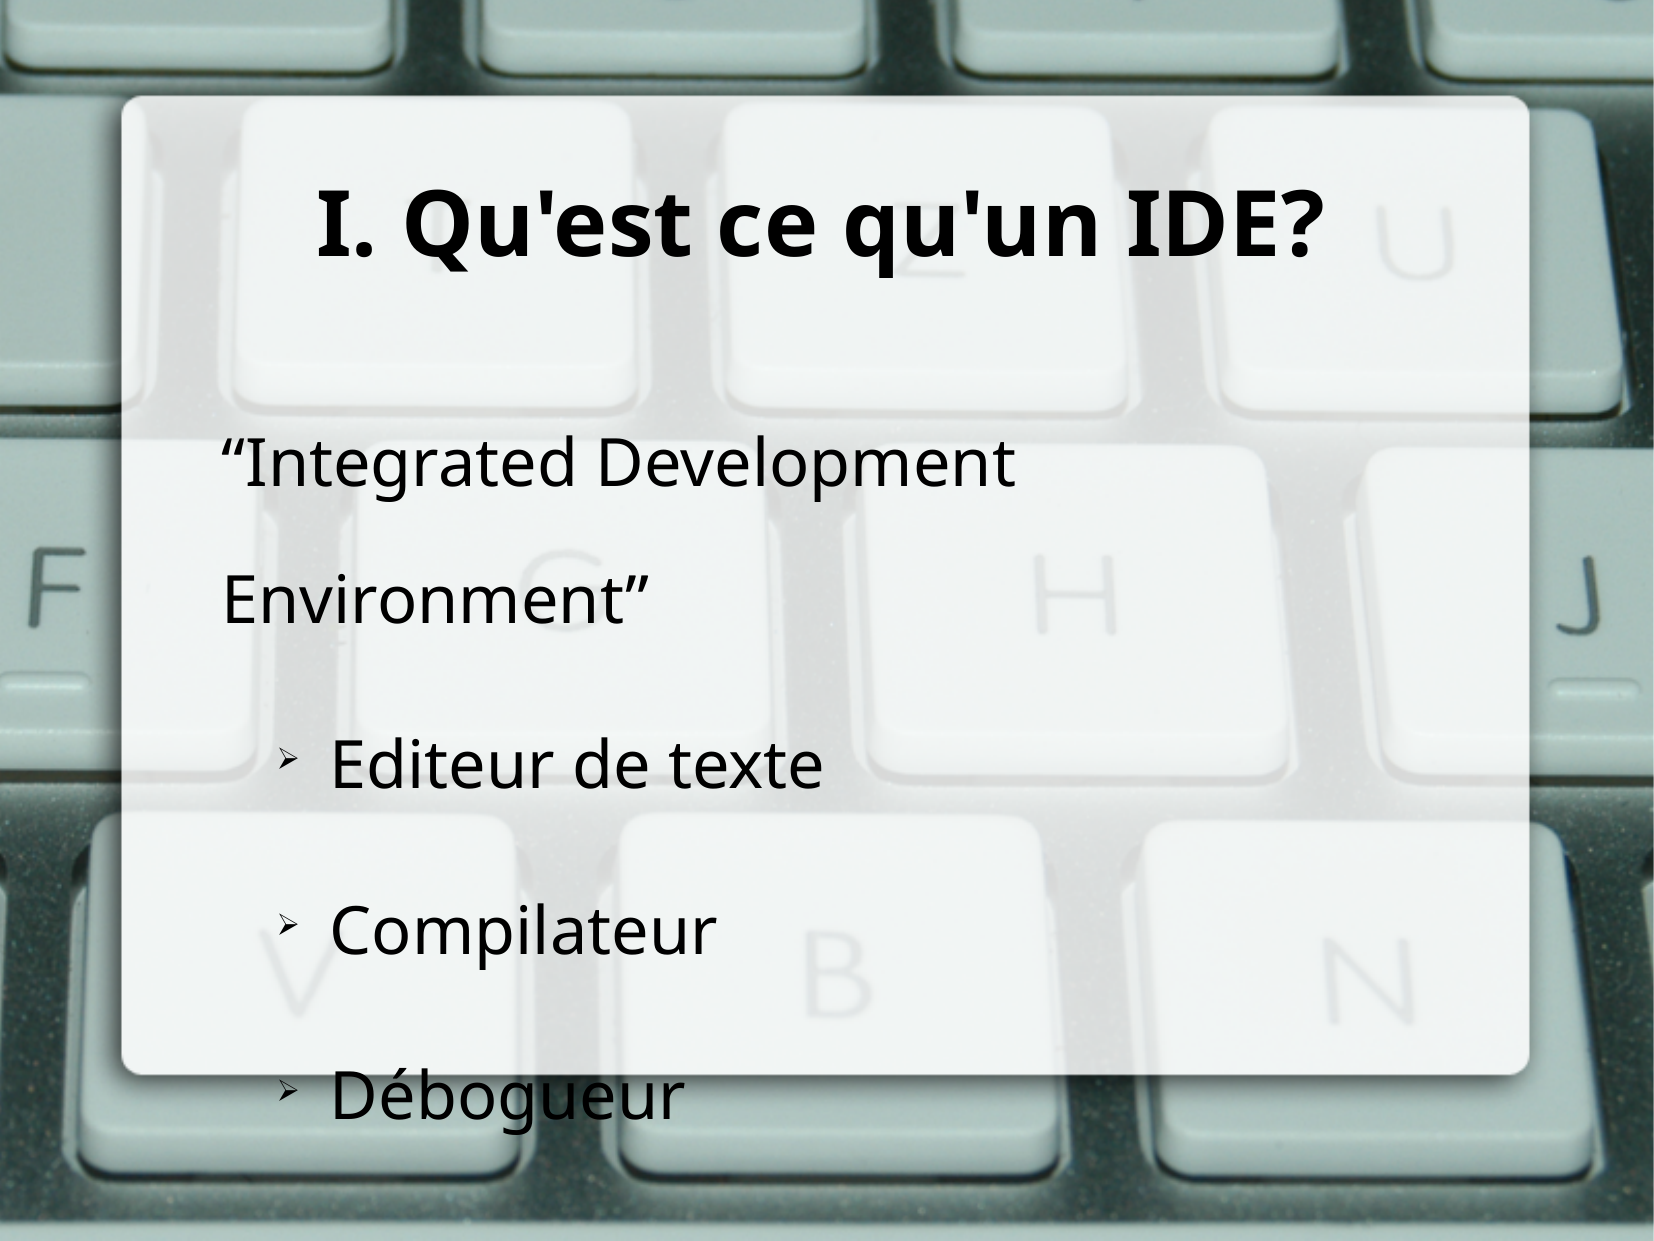

# I. Qu'est ce qu'un IDE?
“Integrated Development Environment”
Editeur de texte
Compilateur
Débogueur